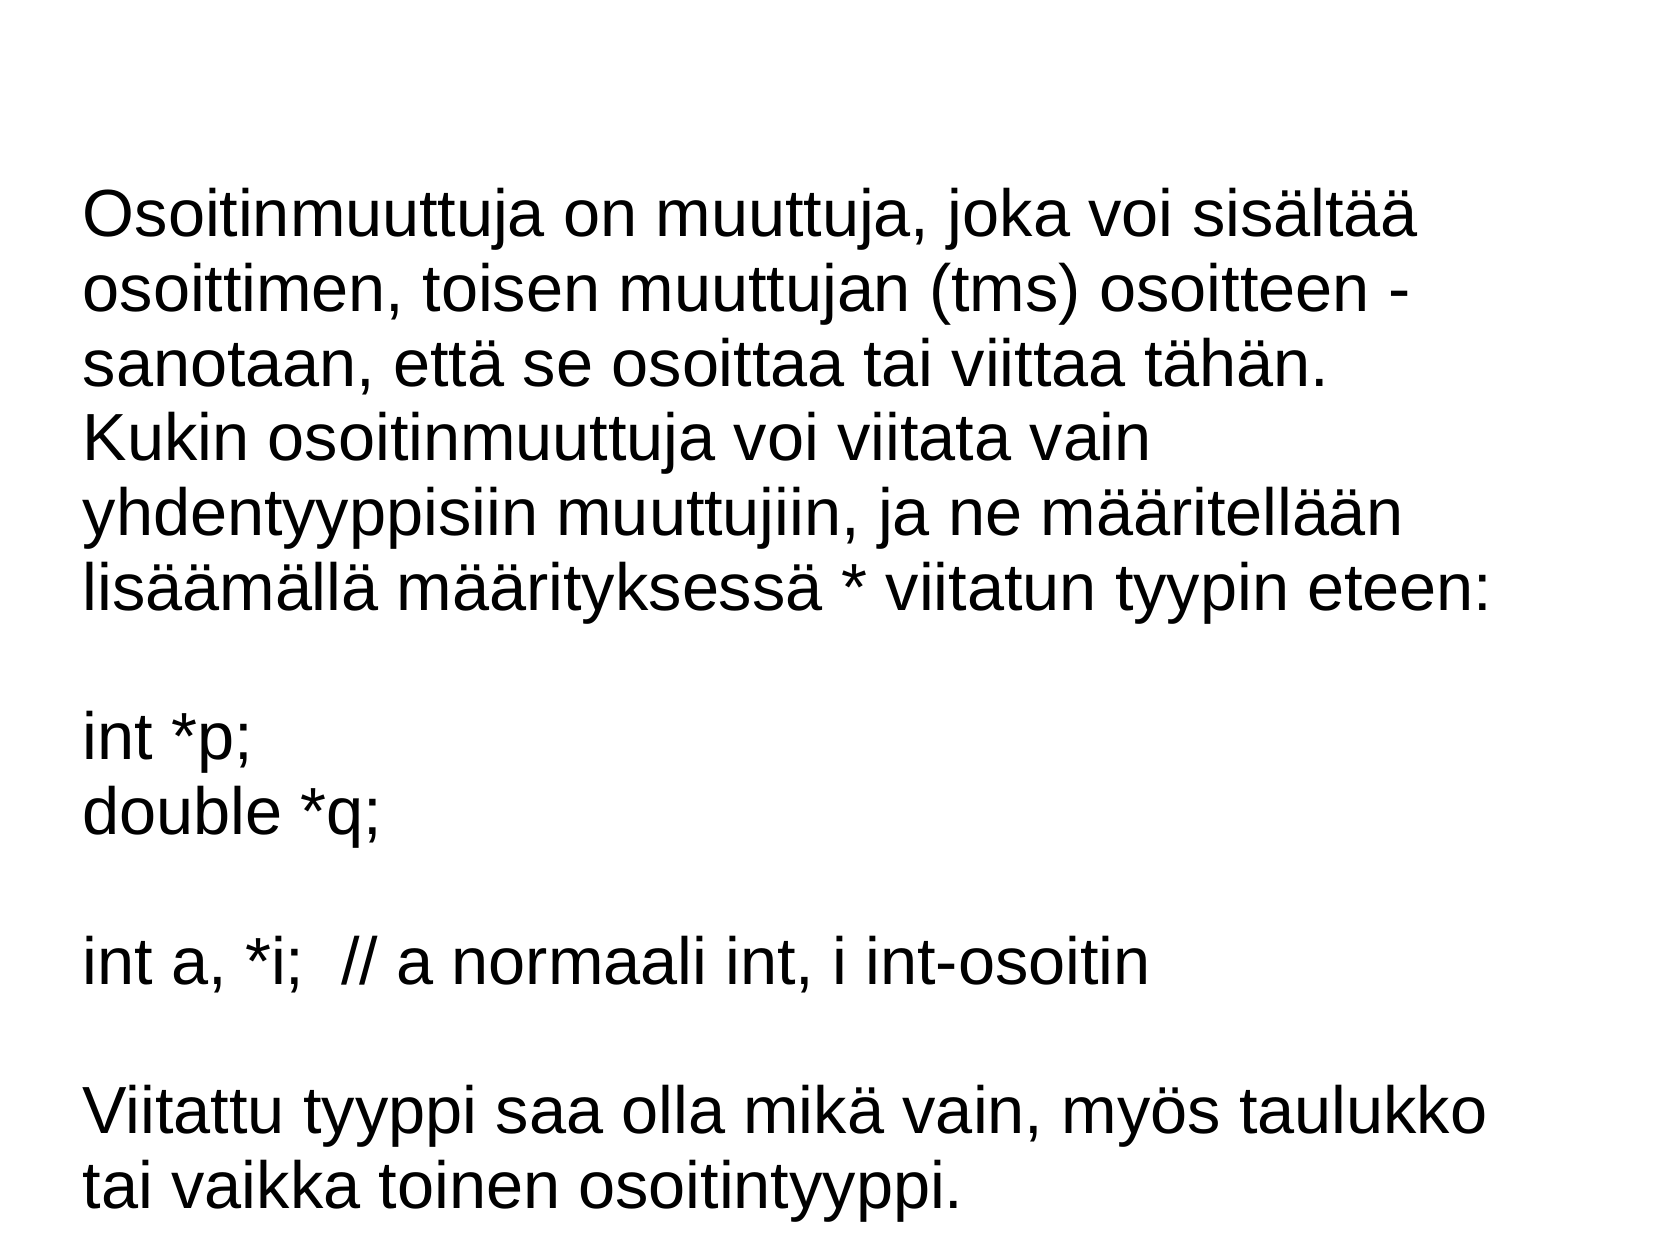

Osoitinmuuttuja on muuttuja, joka voi sisältää osoittimen, toisen muuttujan (tms) osoitteen - sanotaan, että se osoittaa tai viittaa tähän.
Kukin osoitinmuuttuja voi viitata vain yhdentyyppisiin muuttujiin, ja ne määritellään lisäämällä määrityksessä * viitatun tyypin eteen:
int *p;
double *q;
int a, *i; // a normaali int, i int-osoitin
Viitattu tyyppi saa olla mikä vain, myös taulukko tai vaikka toinen osoitintyyppi.